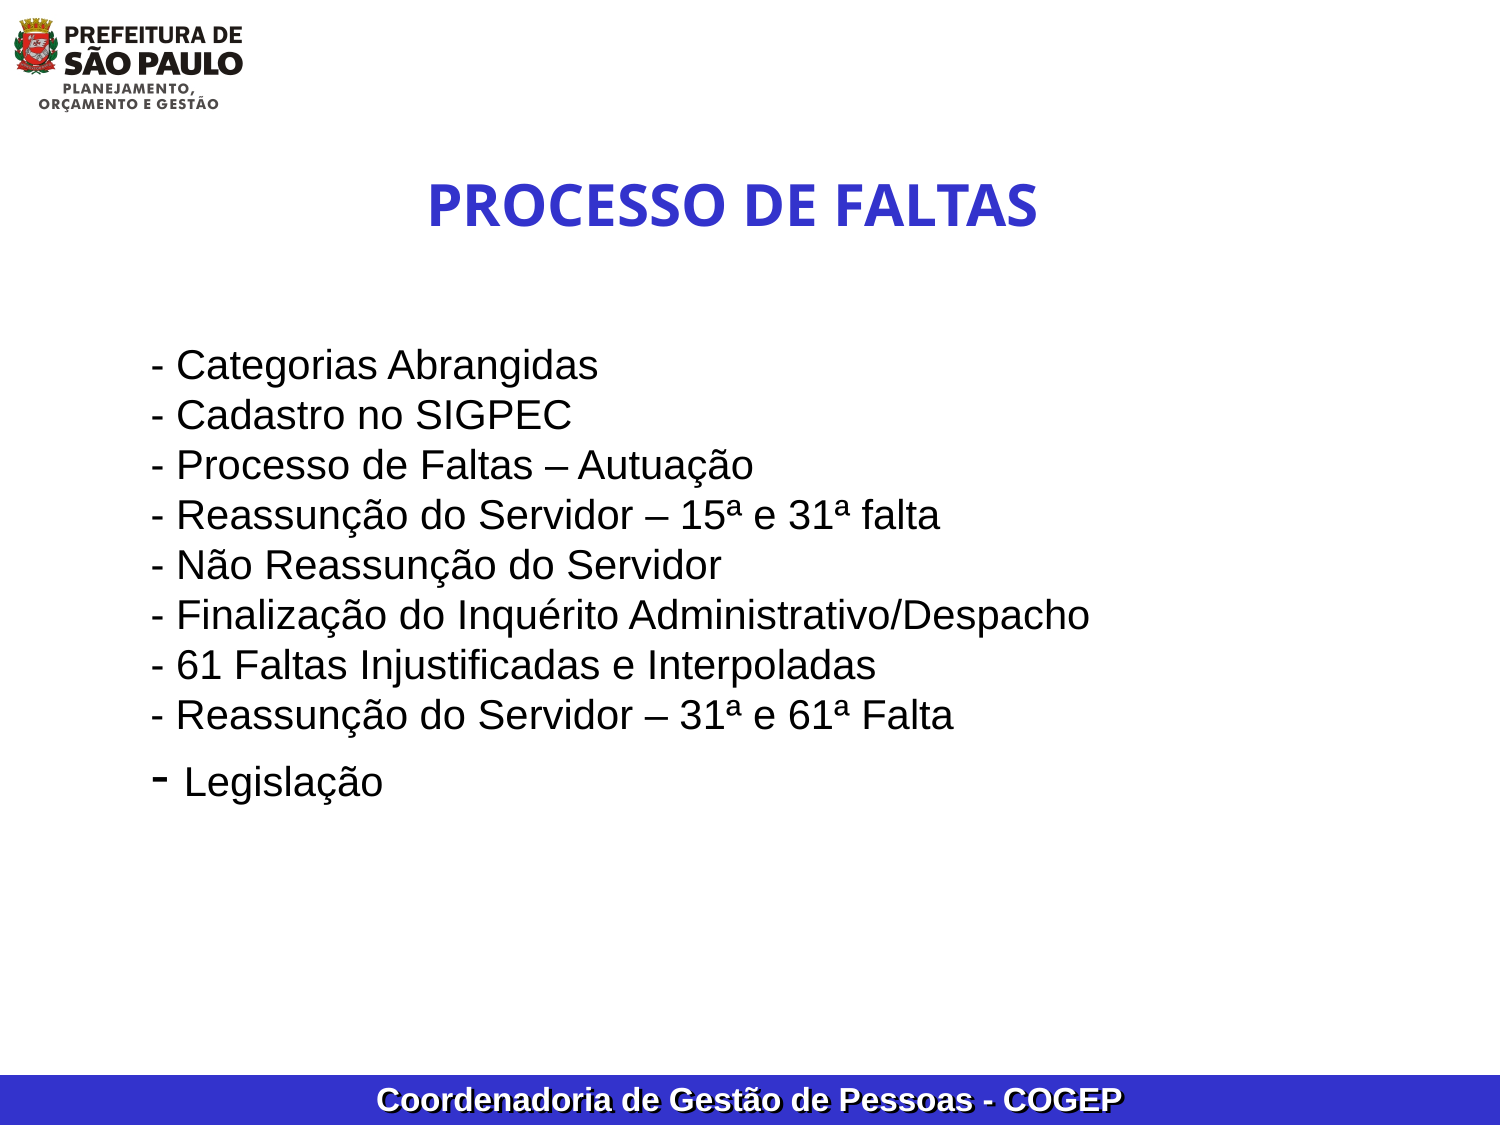

PROCESSO DE FALTAS
- Categorias Abrangidas
- Cadastro no SIGPEC
- Processo de Faltas – Autuação
- Reassunção do Servidor – 15ª e 31ª falta
- Não Reassunção do Servidor
- Finalização do Inquérito Administrativo/Despacho
- 61 Faltas Injustificadas e Interpoladas
 Reassunção do Servidor – 31ª e 61ª Falta
 Legislação